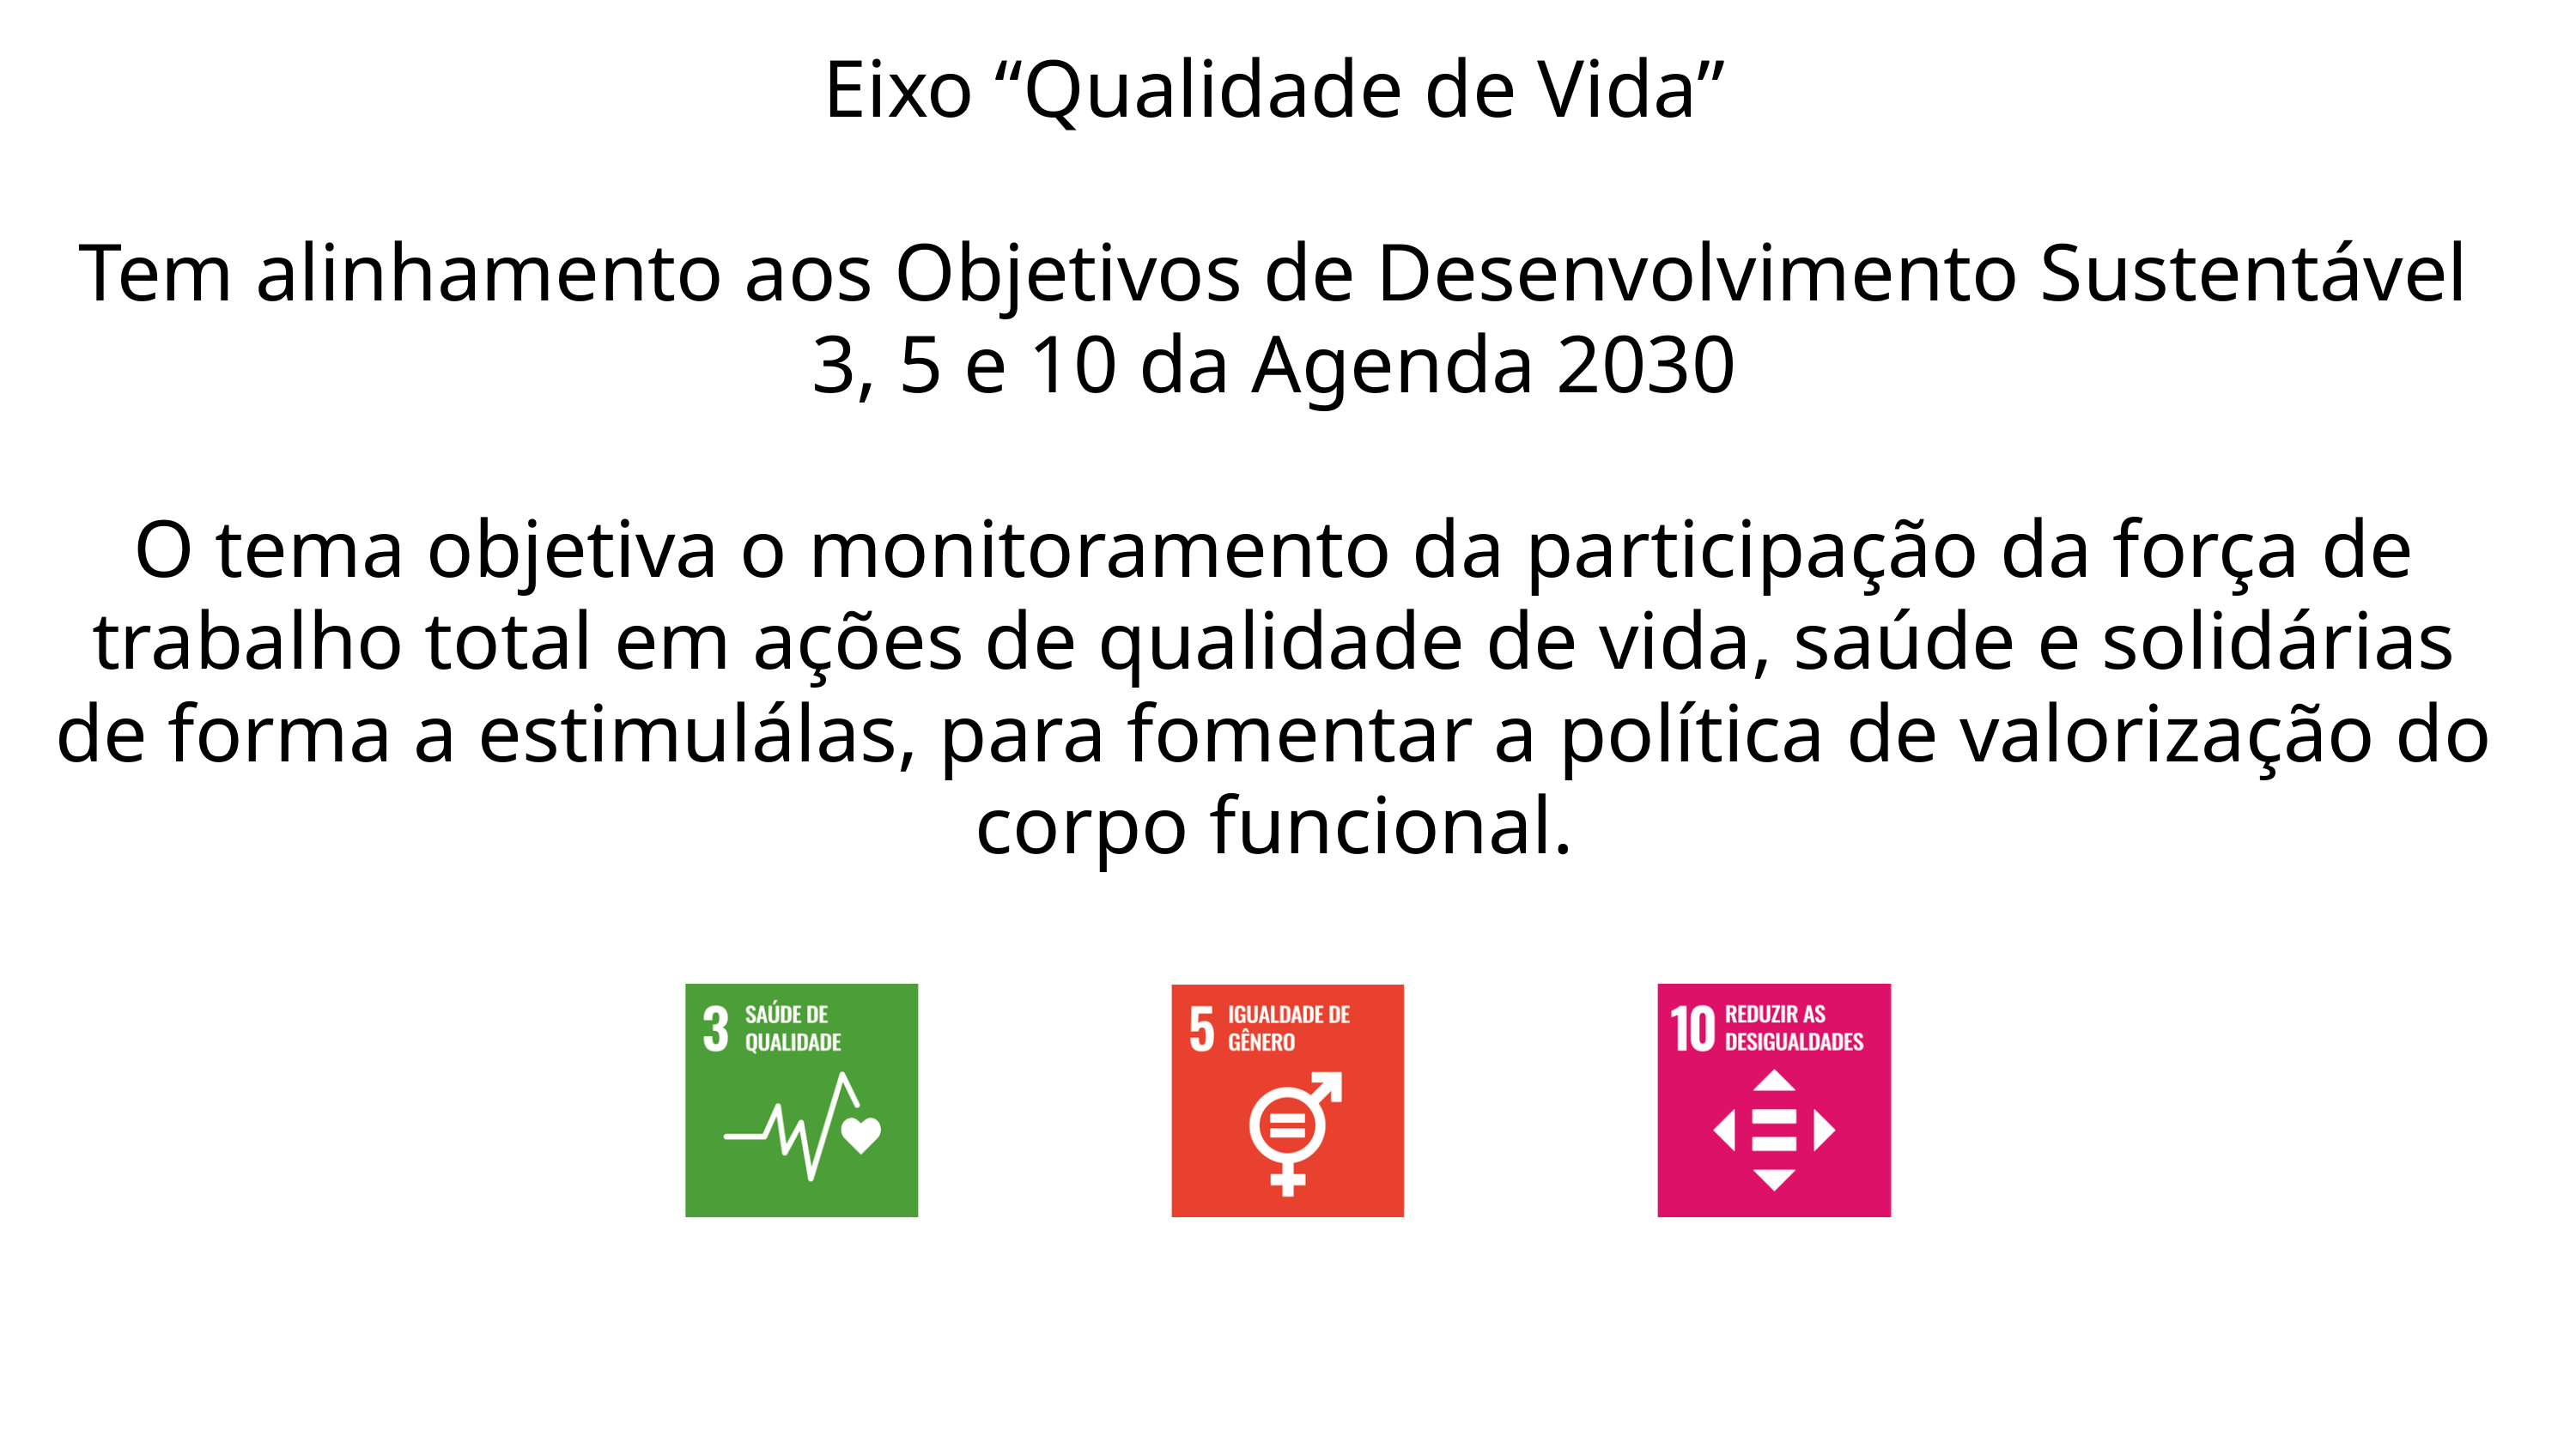

Eixo “Qualidade de Vida”
Tem alinhamento aos Objetivos de Desenvolvimento Sustentável 3, 5 e 10 da Agenda 2030
O tema objetiva o monitoramento da participação da força de trabalho total em ações de qualidade de vida, saúde e solidárias de forma a estimulálas, para fomentar a política de valorização do corpo funcional.